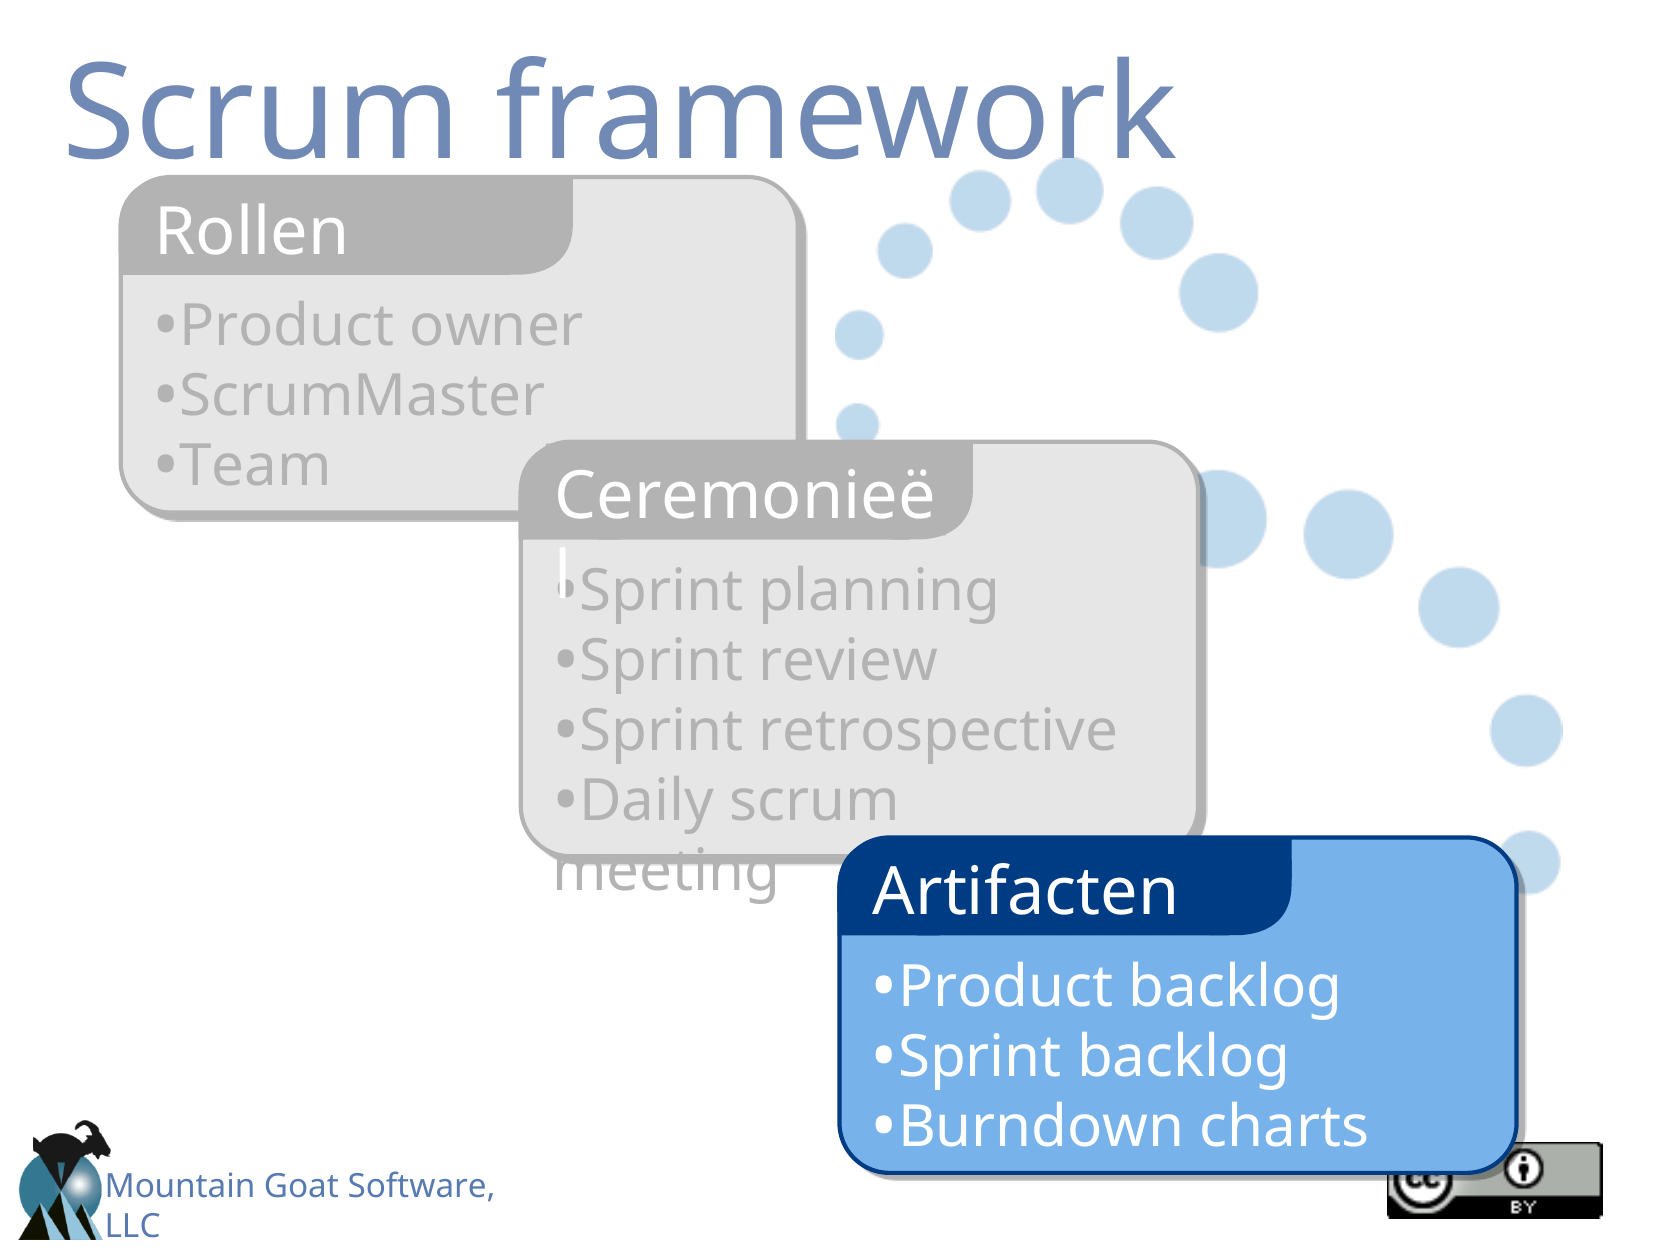

# Scrum framework
Rollen
Product owner
ScrumMaster
Team
Ceremonieël
Sprint planning
Sprint review
Sprint retrospective
Daily scrum meeting
Artifacten
Product backlog
Sprint backlog
Burndown charts